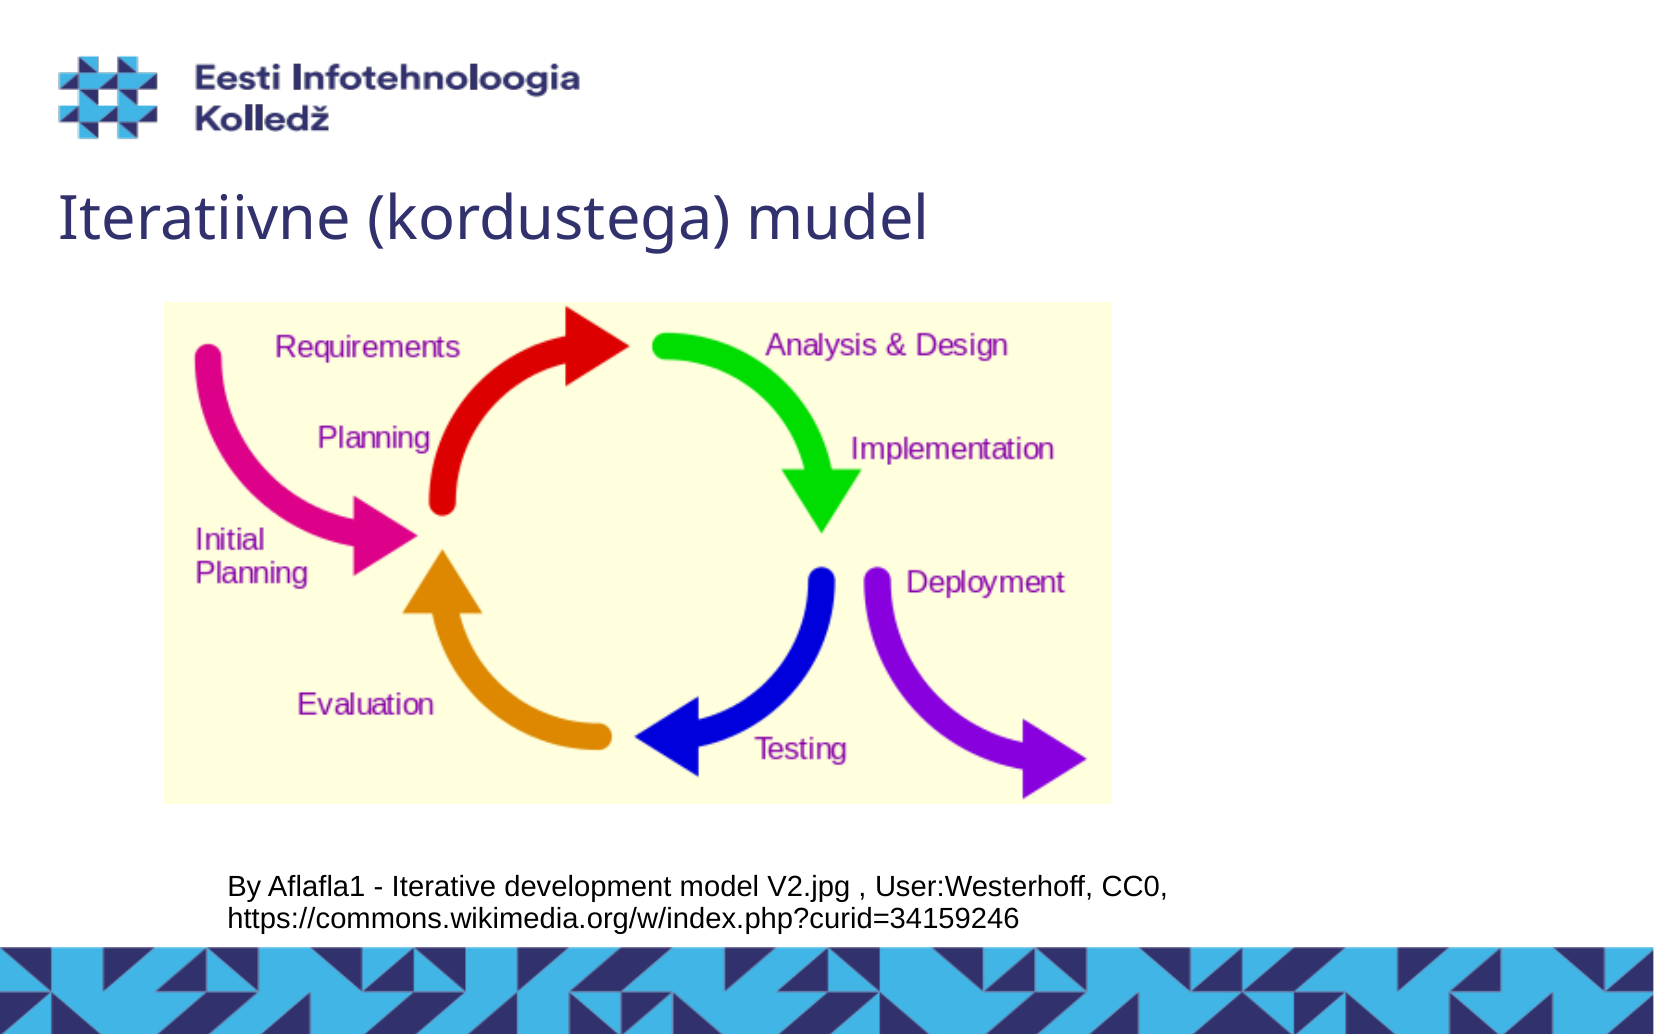

# Iteratiivne (kordustega) mudel
By Aflafla1 - Iterative development model V2.jpg , User:Westerhoff, CC0, https://commons.wikimedia.org/w/index.php?curid=34159246